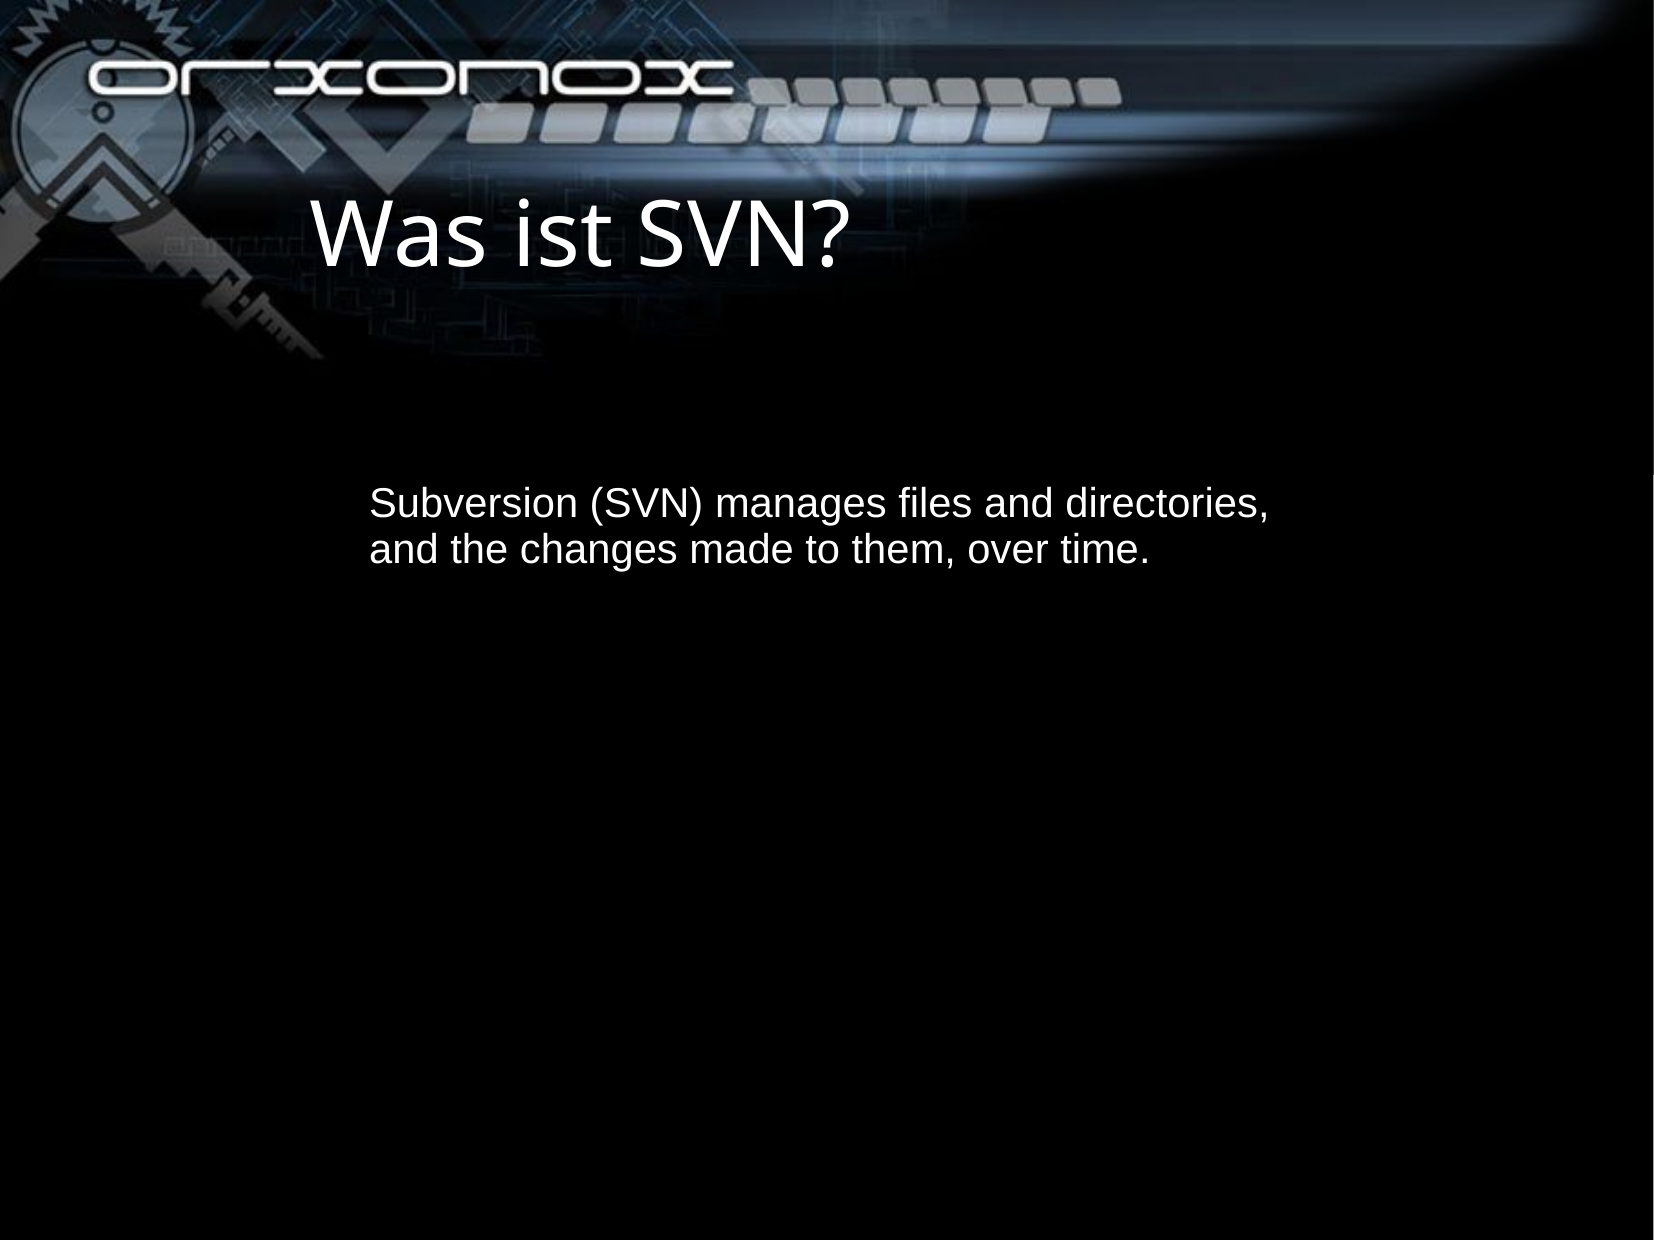

Was ist SVN?
Subversion (SVN) manages files and directories, and the changes made to them, over time.